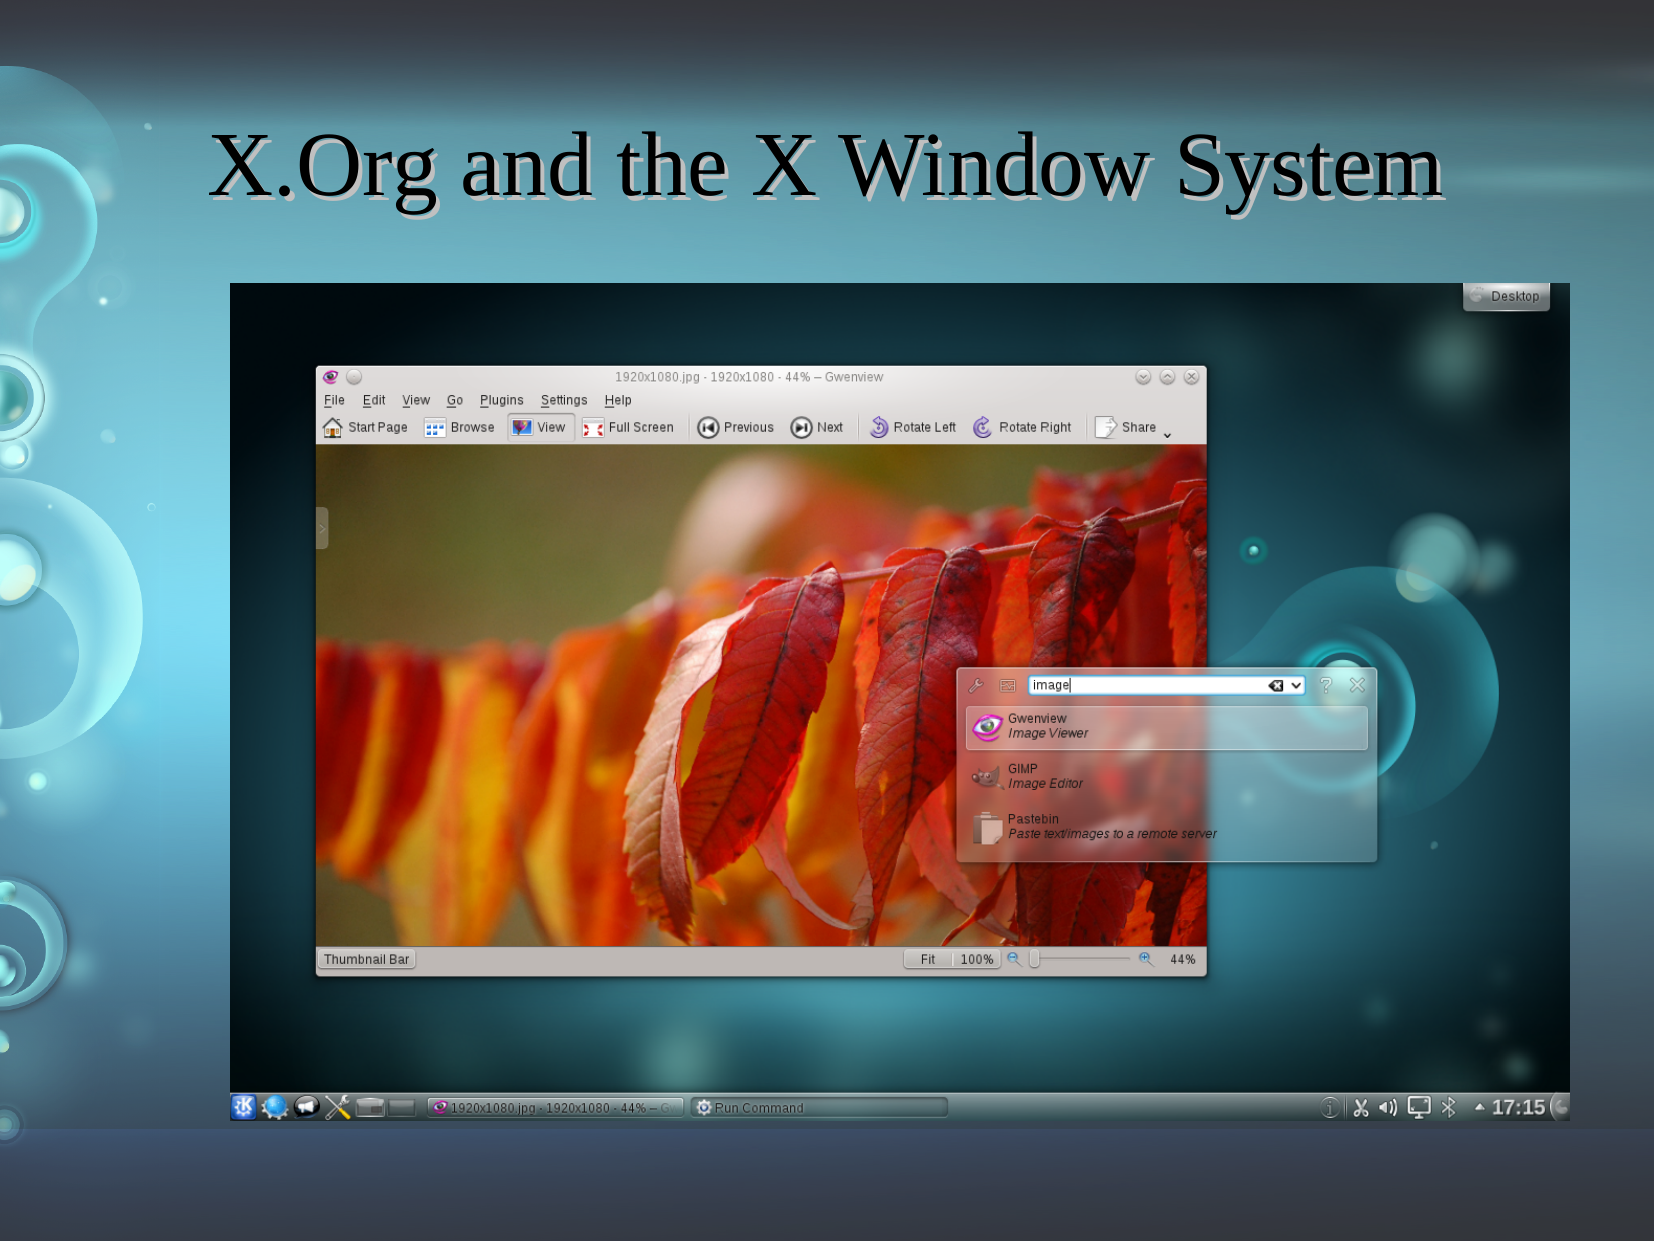

# X.Org and the X Window System